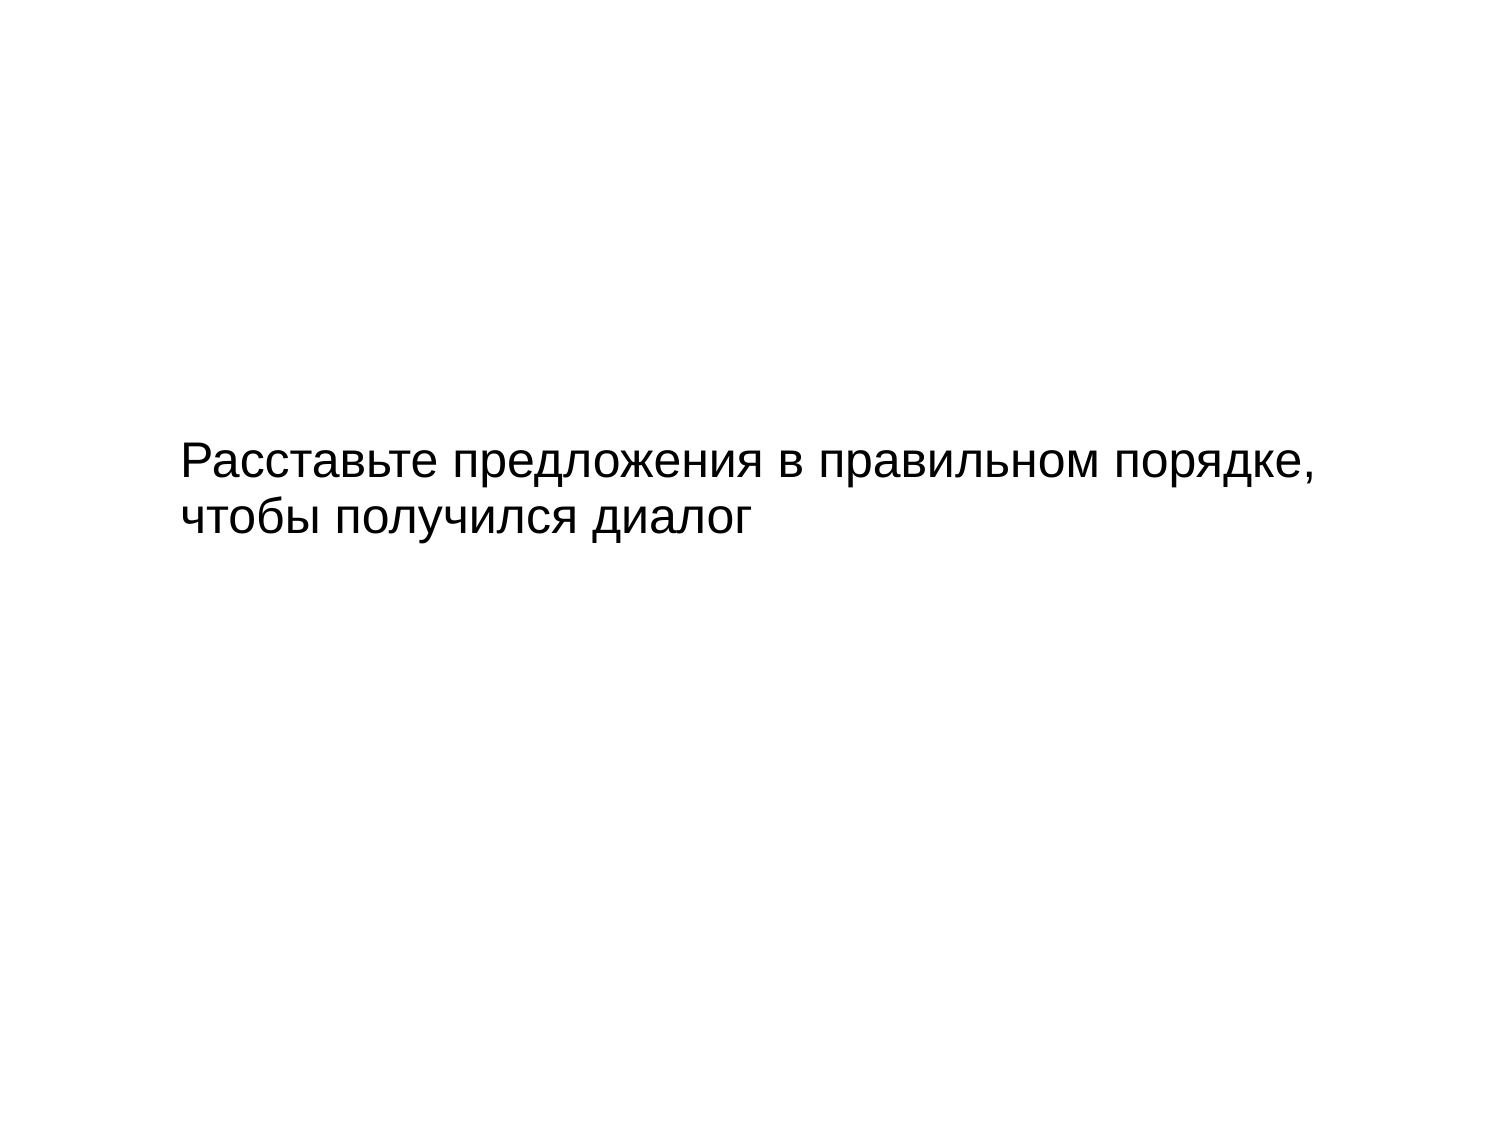

Расставьте предложения в правильном порядке,
чтобы получился диалог